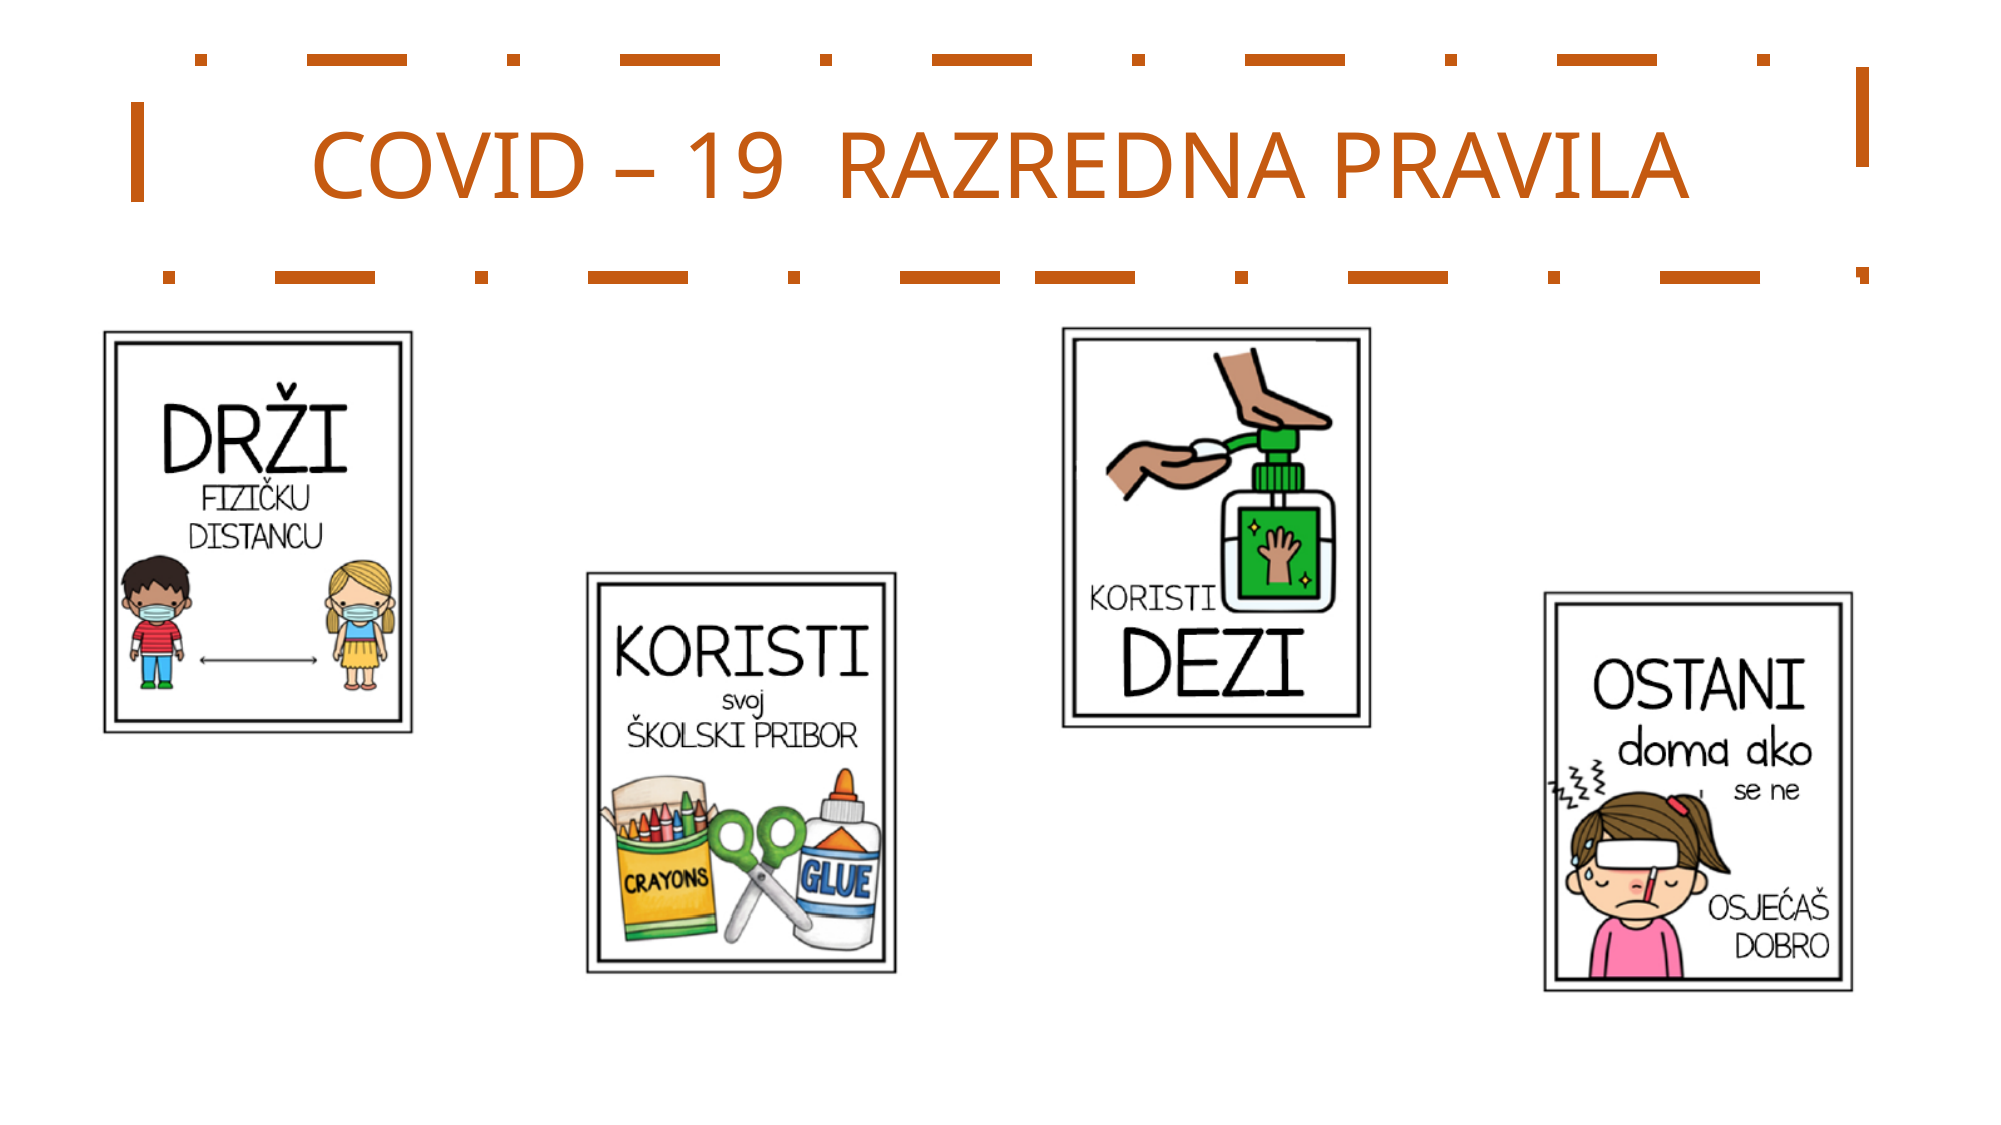

# COVID – 19 RAZREDNA PRAVILA
Uvod u nastavu informatike